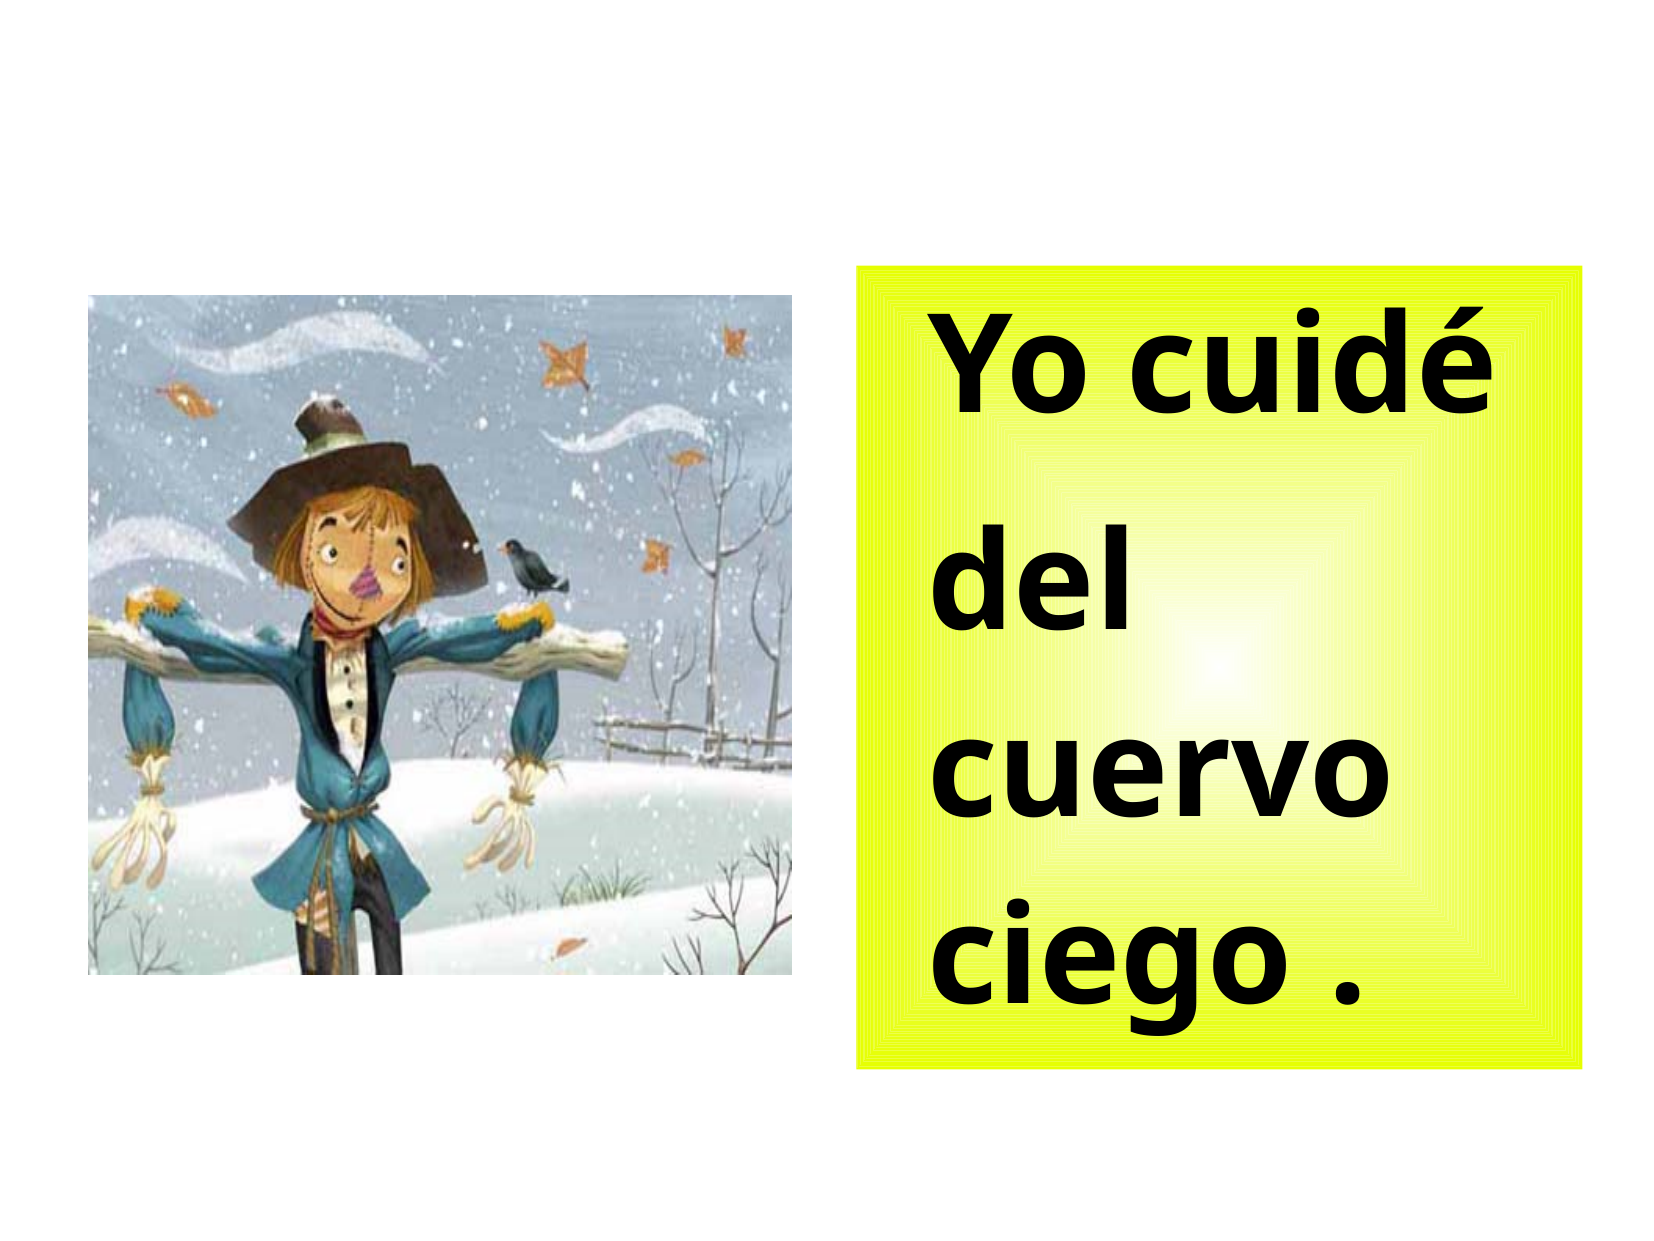

# Yo cuidé
del cuervo ciego .